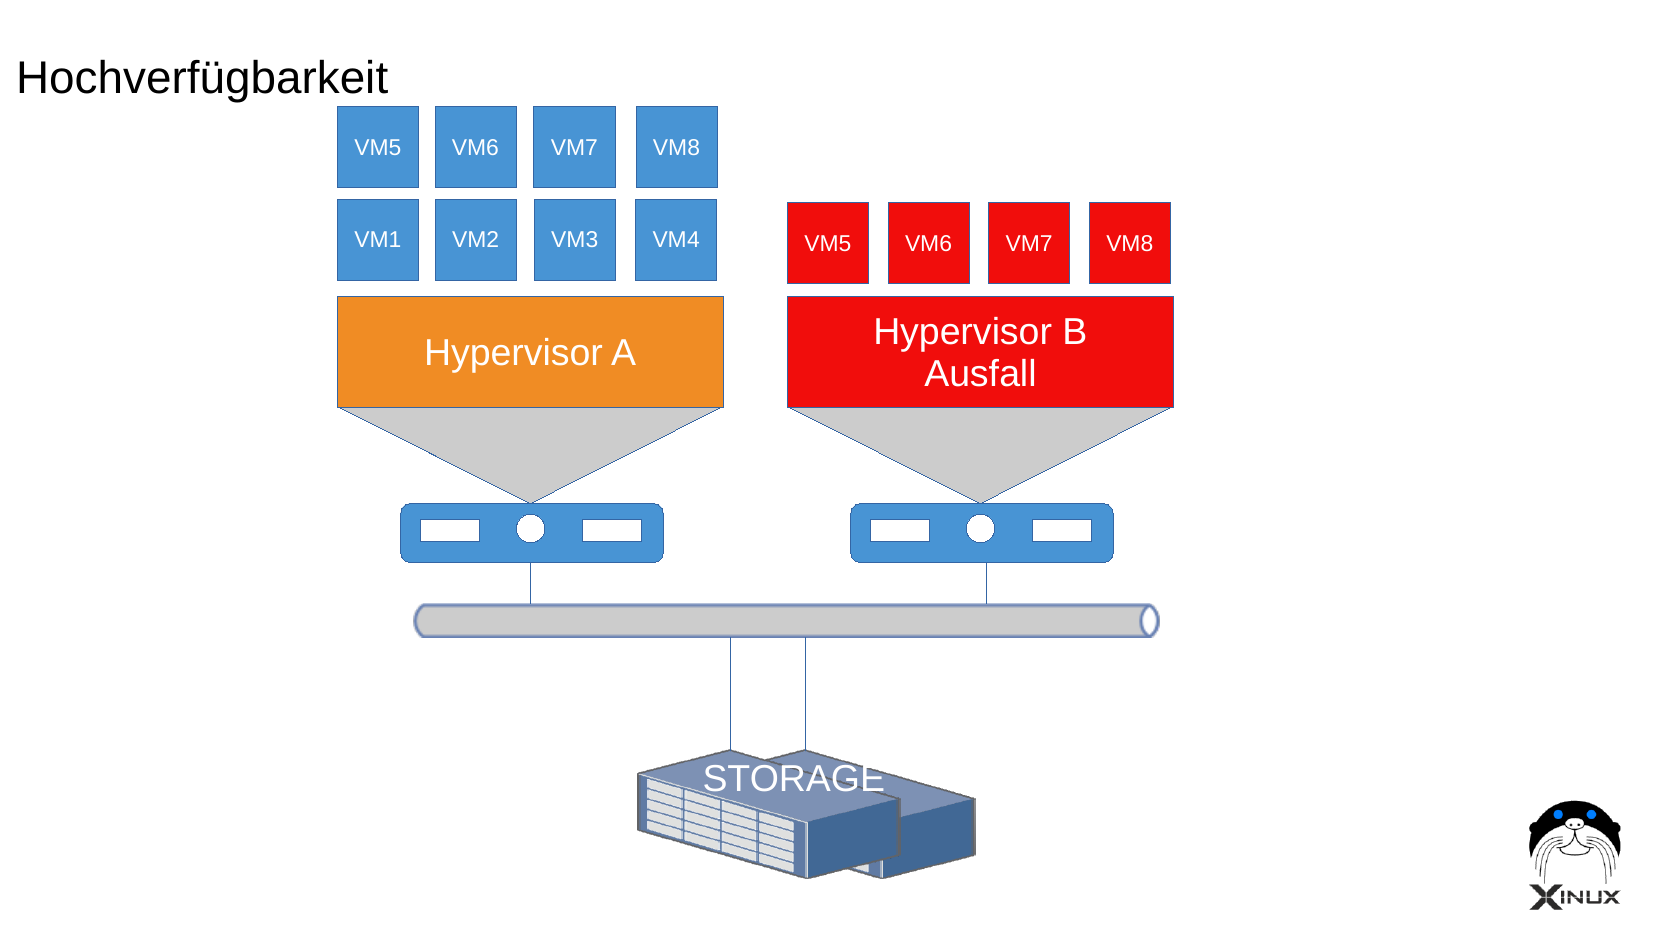

# Hochverfügbarkeit
VM6
VM7
VM8
VM5
VM1
VM4
VM2
VM3
VM5
VM6
VM7
VM8
VM5
VM6
VM7
VM8
Hypervisor B
Hypervisor B
Hypervisor B
Hypervisor B
Ausfall
Hypervisor A
STORAGE